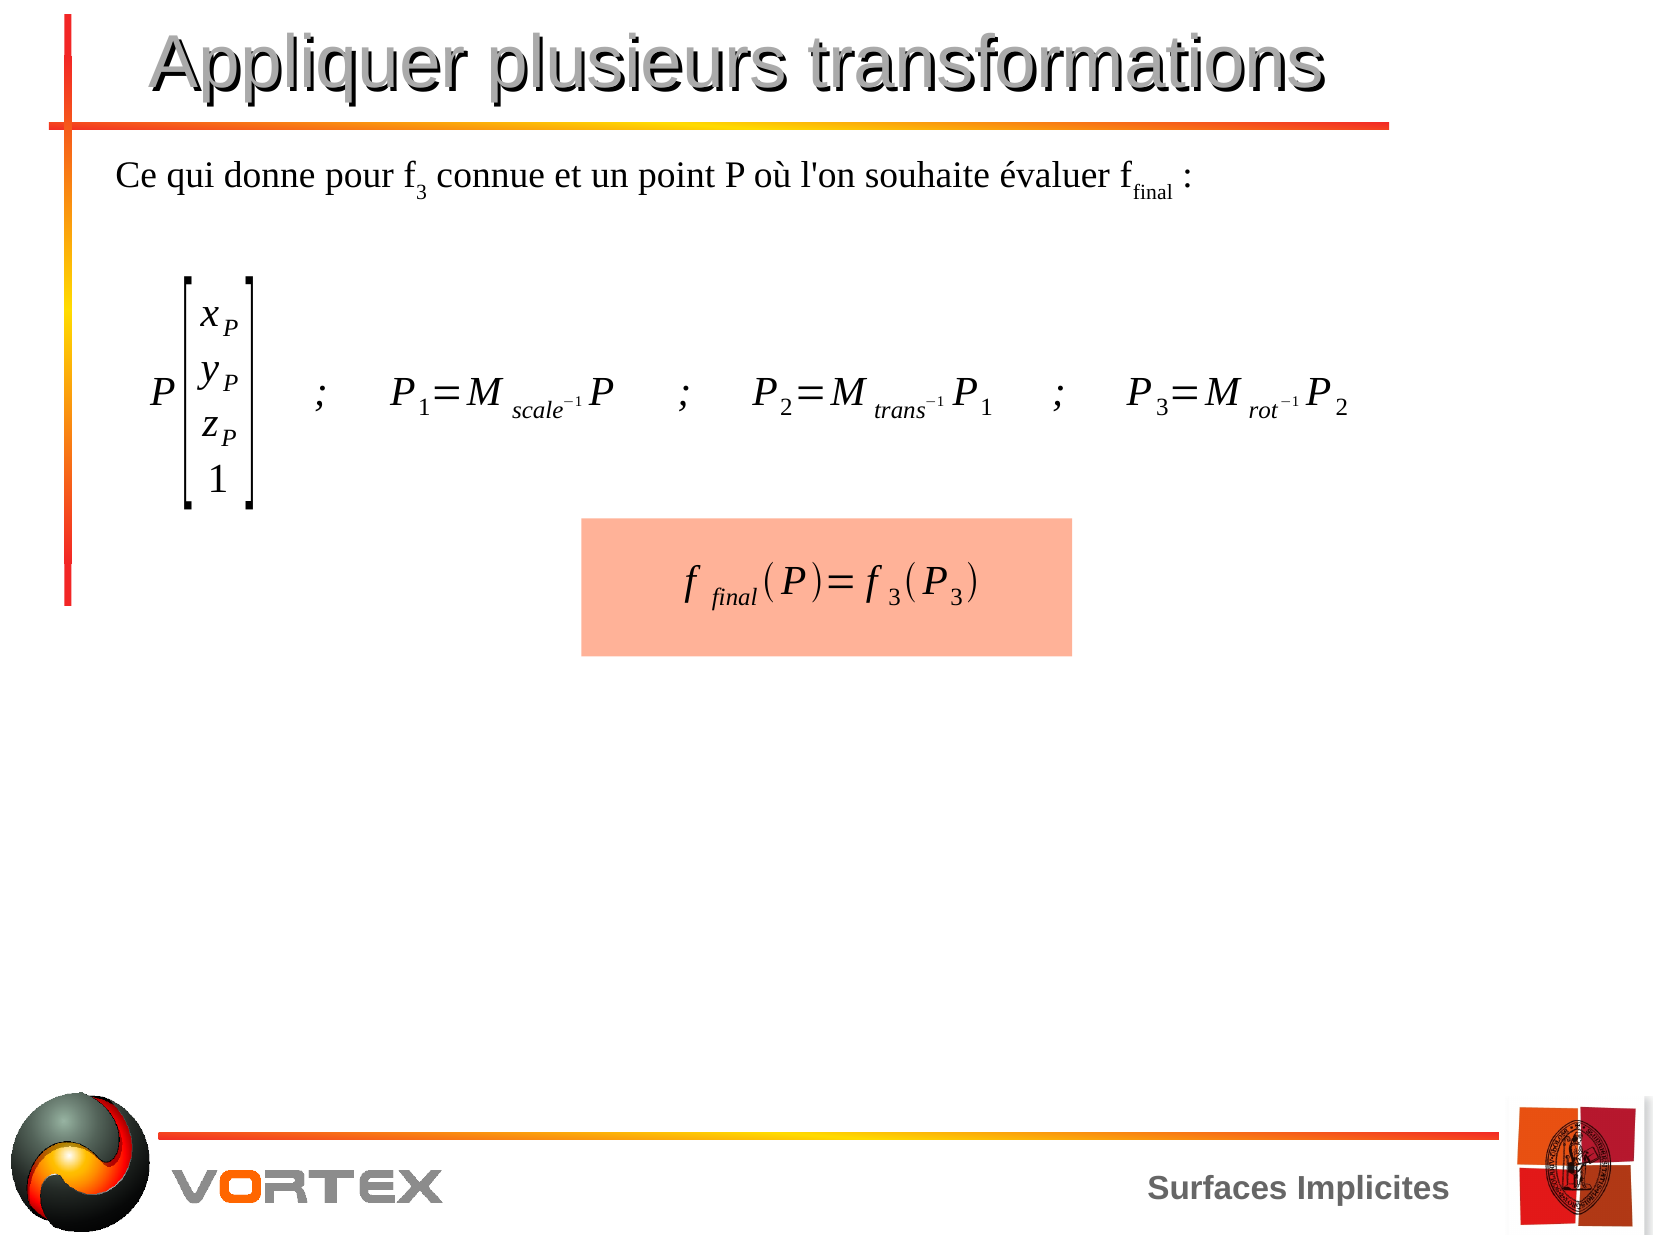

# Appliquer plusieurs transformations
Ce qui donne pour f3 connue et un point P où l'on souhaite évaluer ffinal :